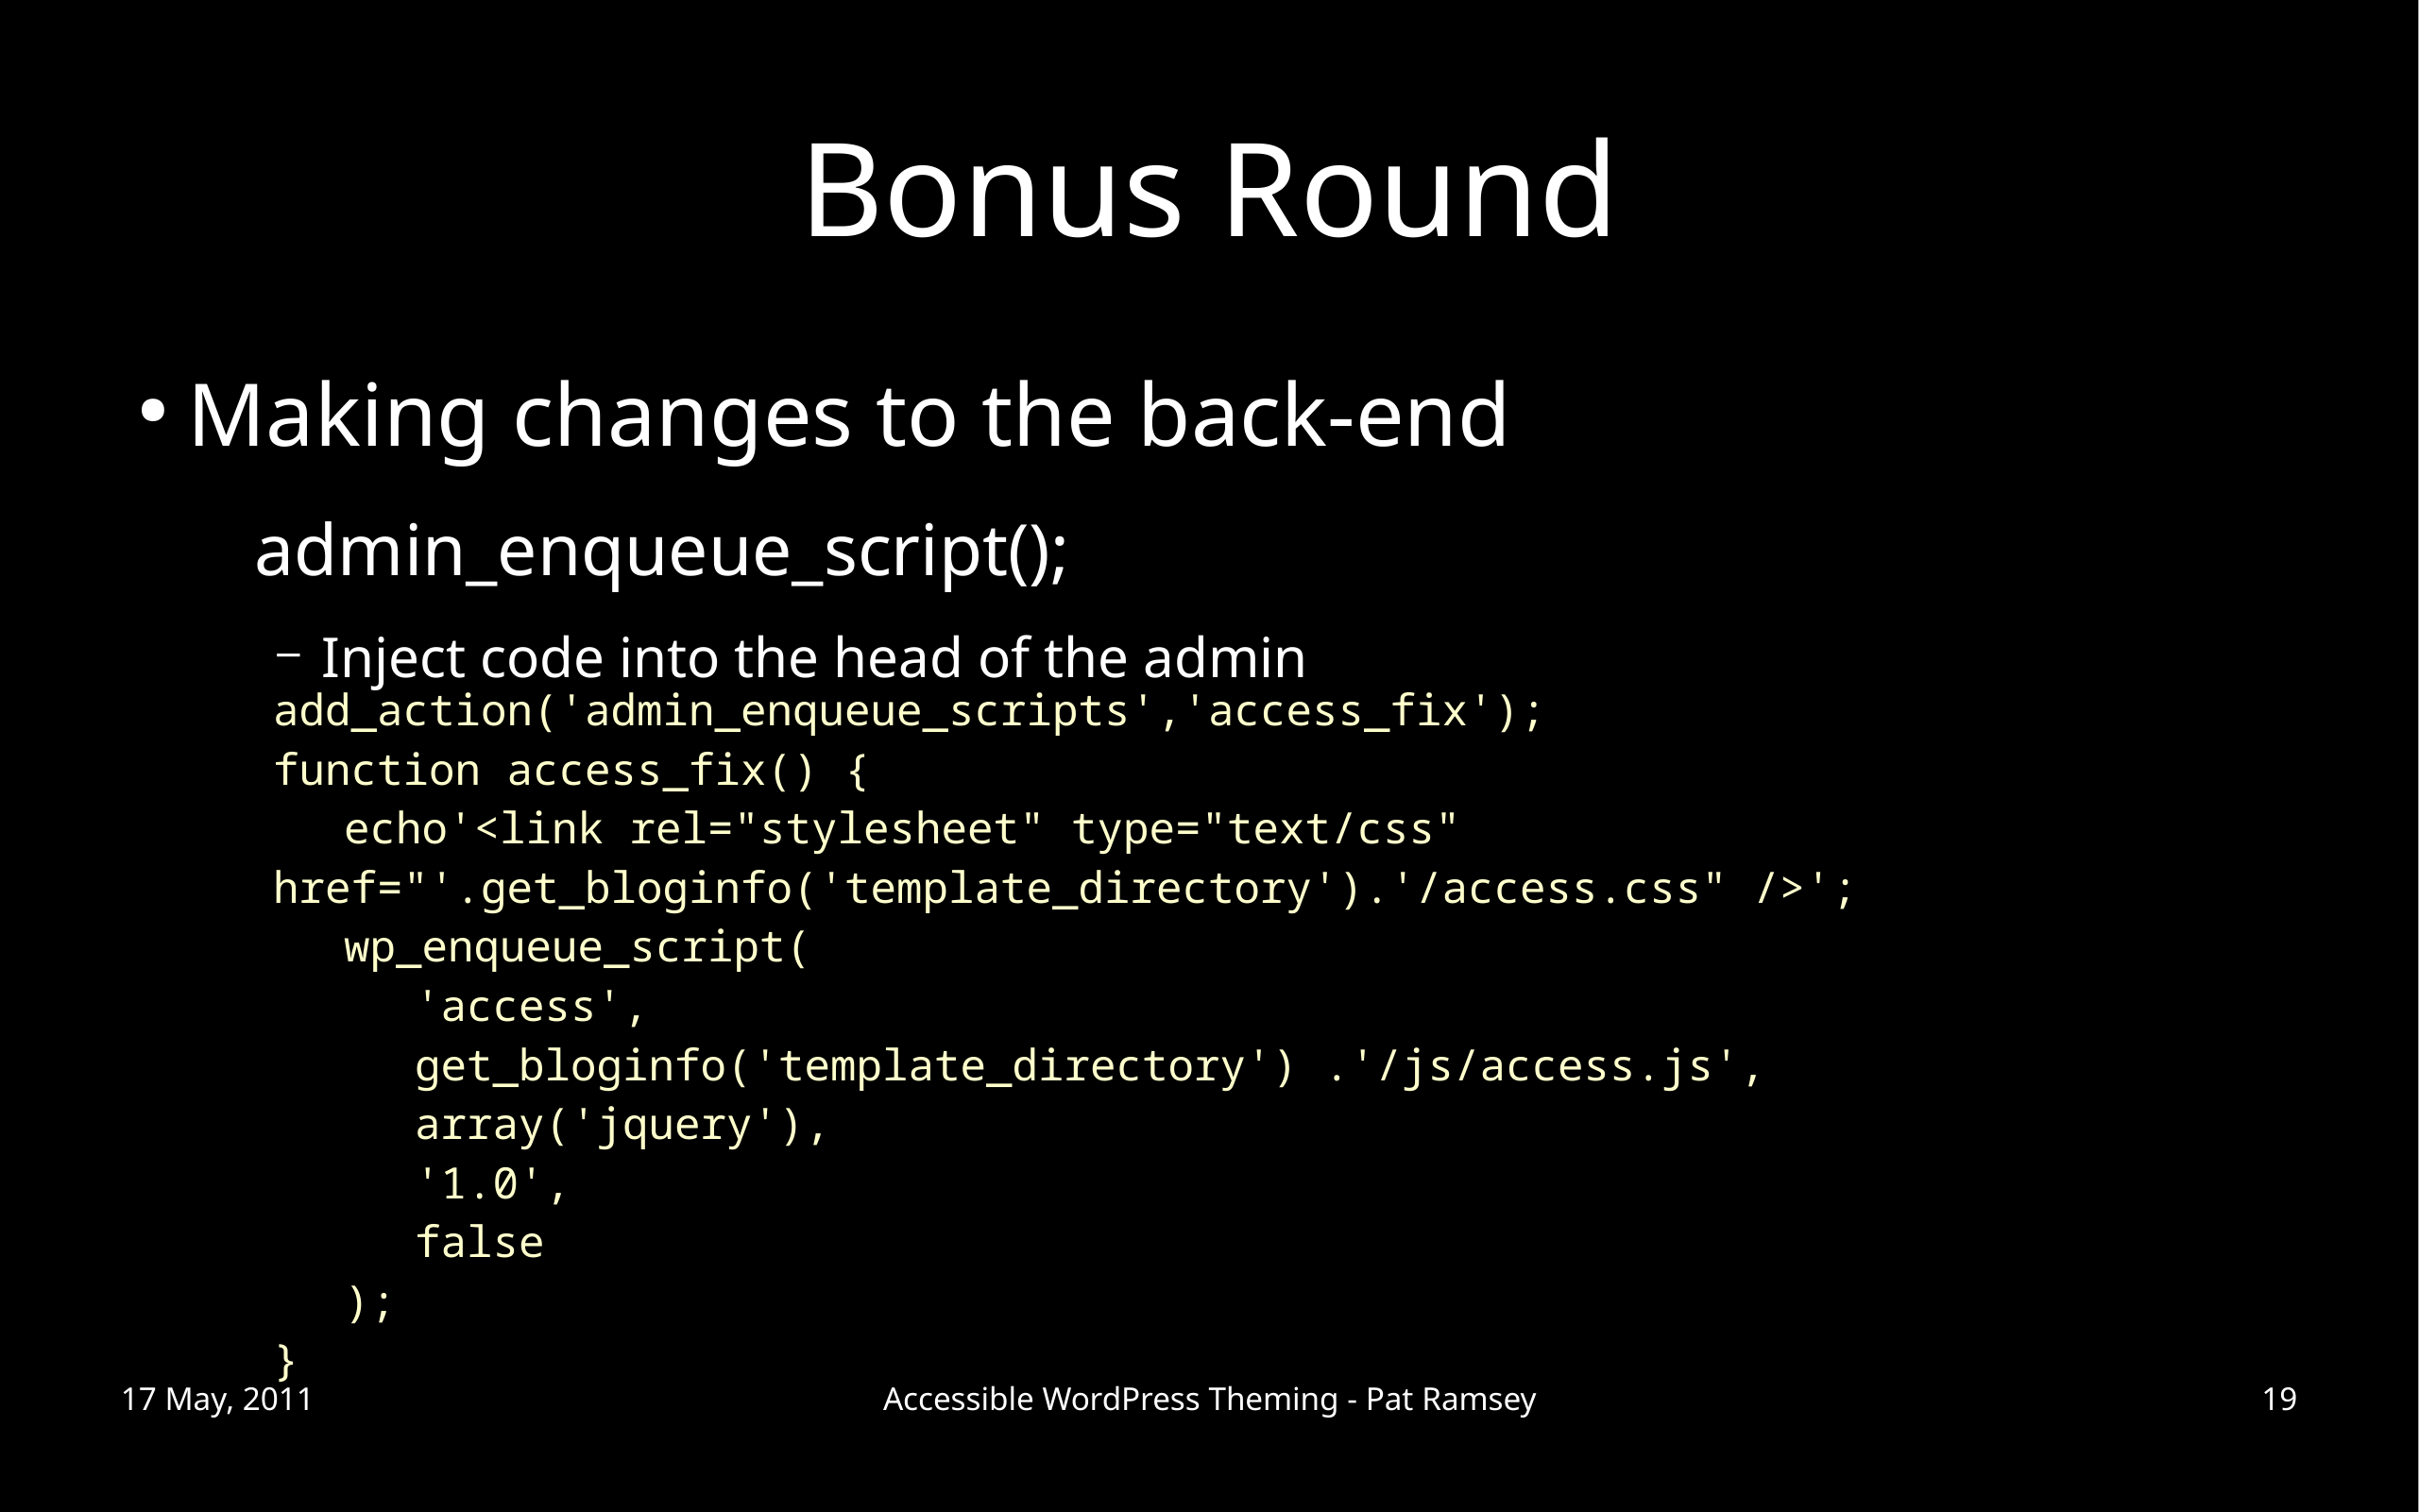

# Bonus Round
Making changes to the back-end
admin_enqueue_script();
Inject code into the head of the admin
add_action('admin_enqueue_scripts','access_fix');
function access_fix() {
	echo'<link rel="stylesheet" type="text/css" href="'.get_bloginfo('template_directory').'/access.css" />';
	wp_enqueue_script(
		'access',
		get_bloginfo('template_directory') .'/js/access.js',
		array('jquery'),
		'1.0',
		false
	);
}
17 May, 2011
Accessible WordPress Theming - Pat Ramsey
19